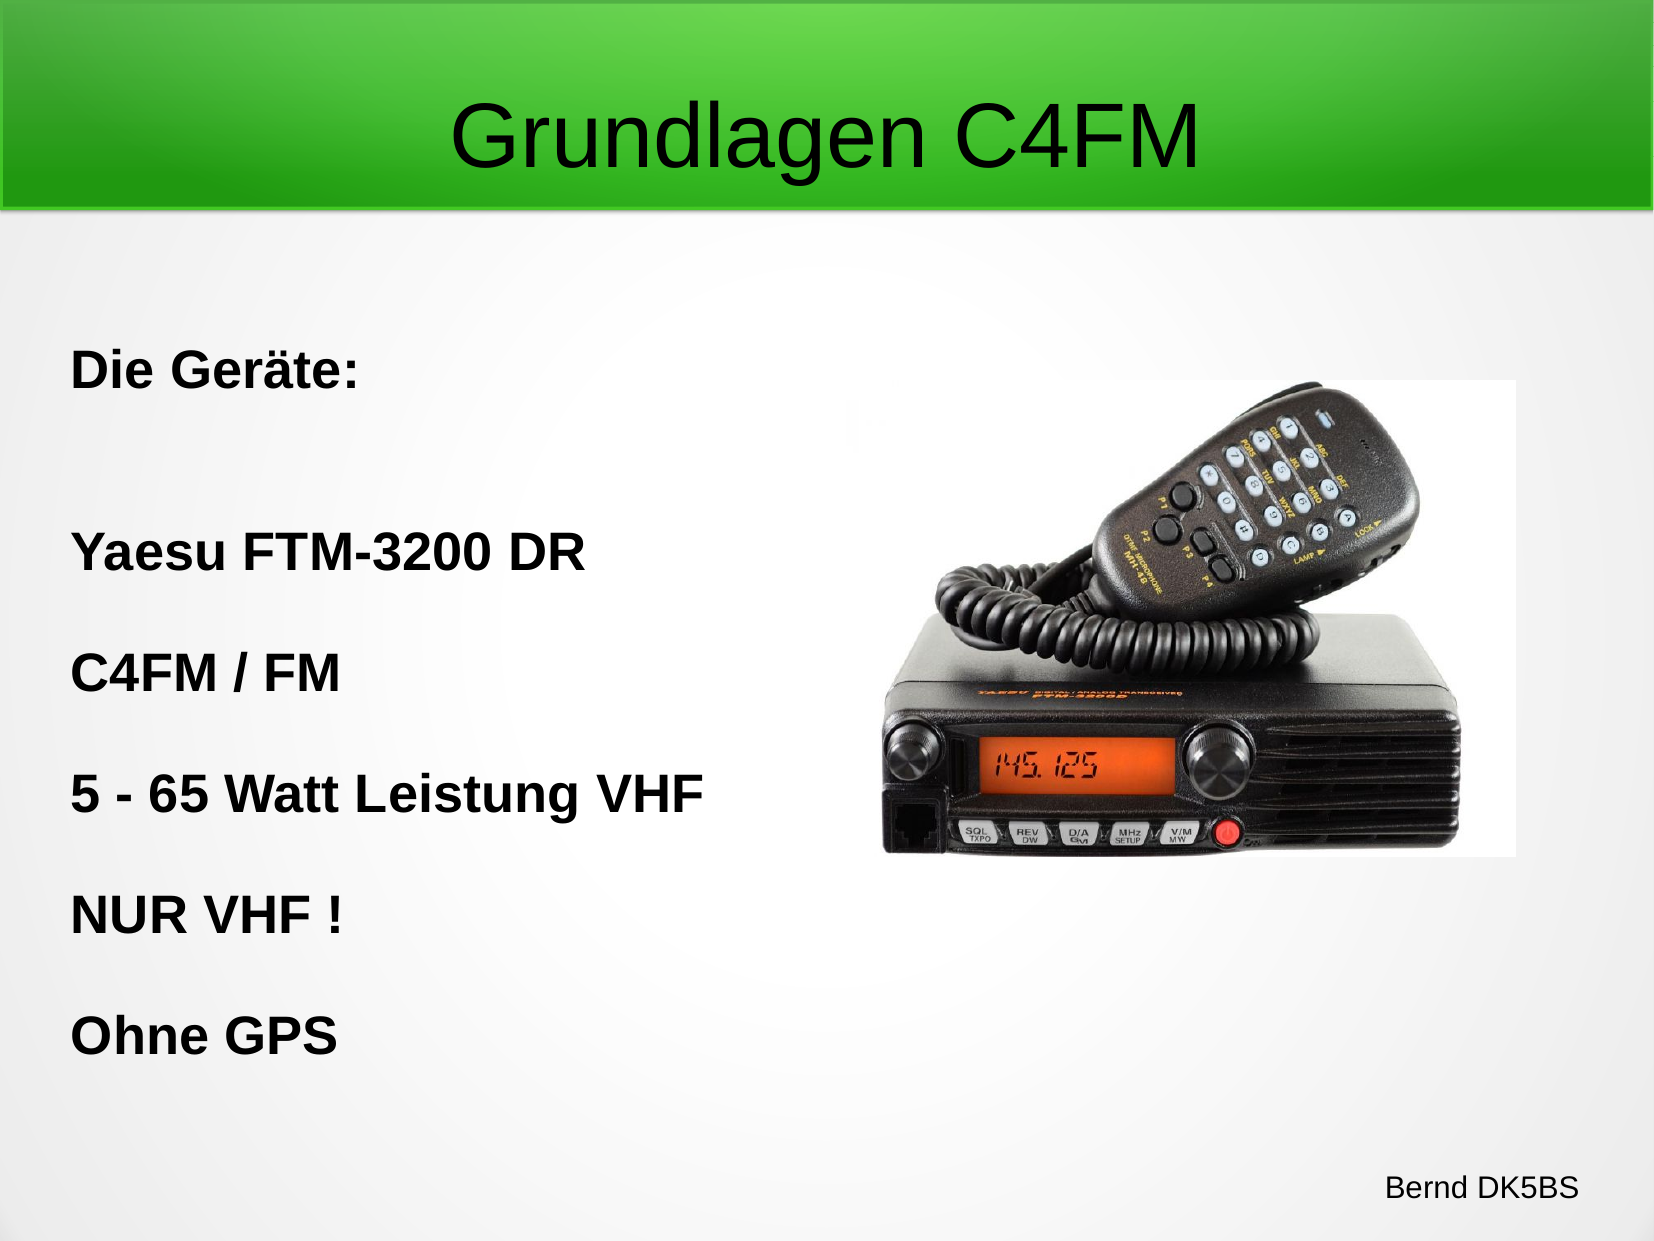

# Grundlagen C4FM
Die Geräte:
Yaesu FTM-3200 DR
C4FM / FM
5 - 65 Watt Leistung VHF
NUR VHF !
Ohne GPS
Bernd DK5BS